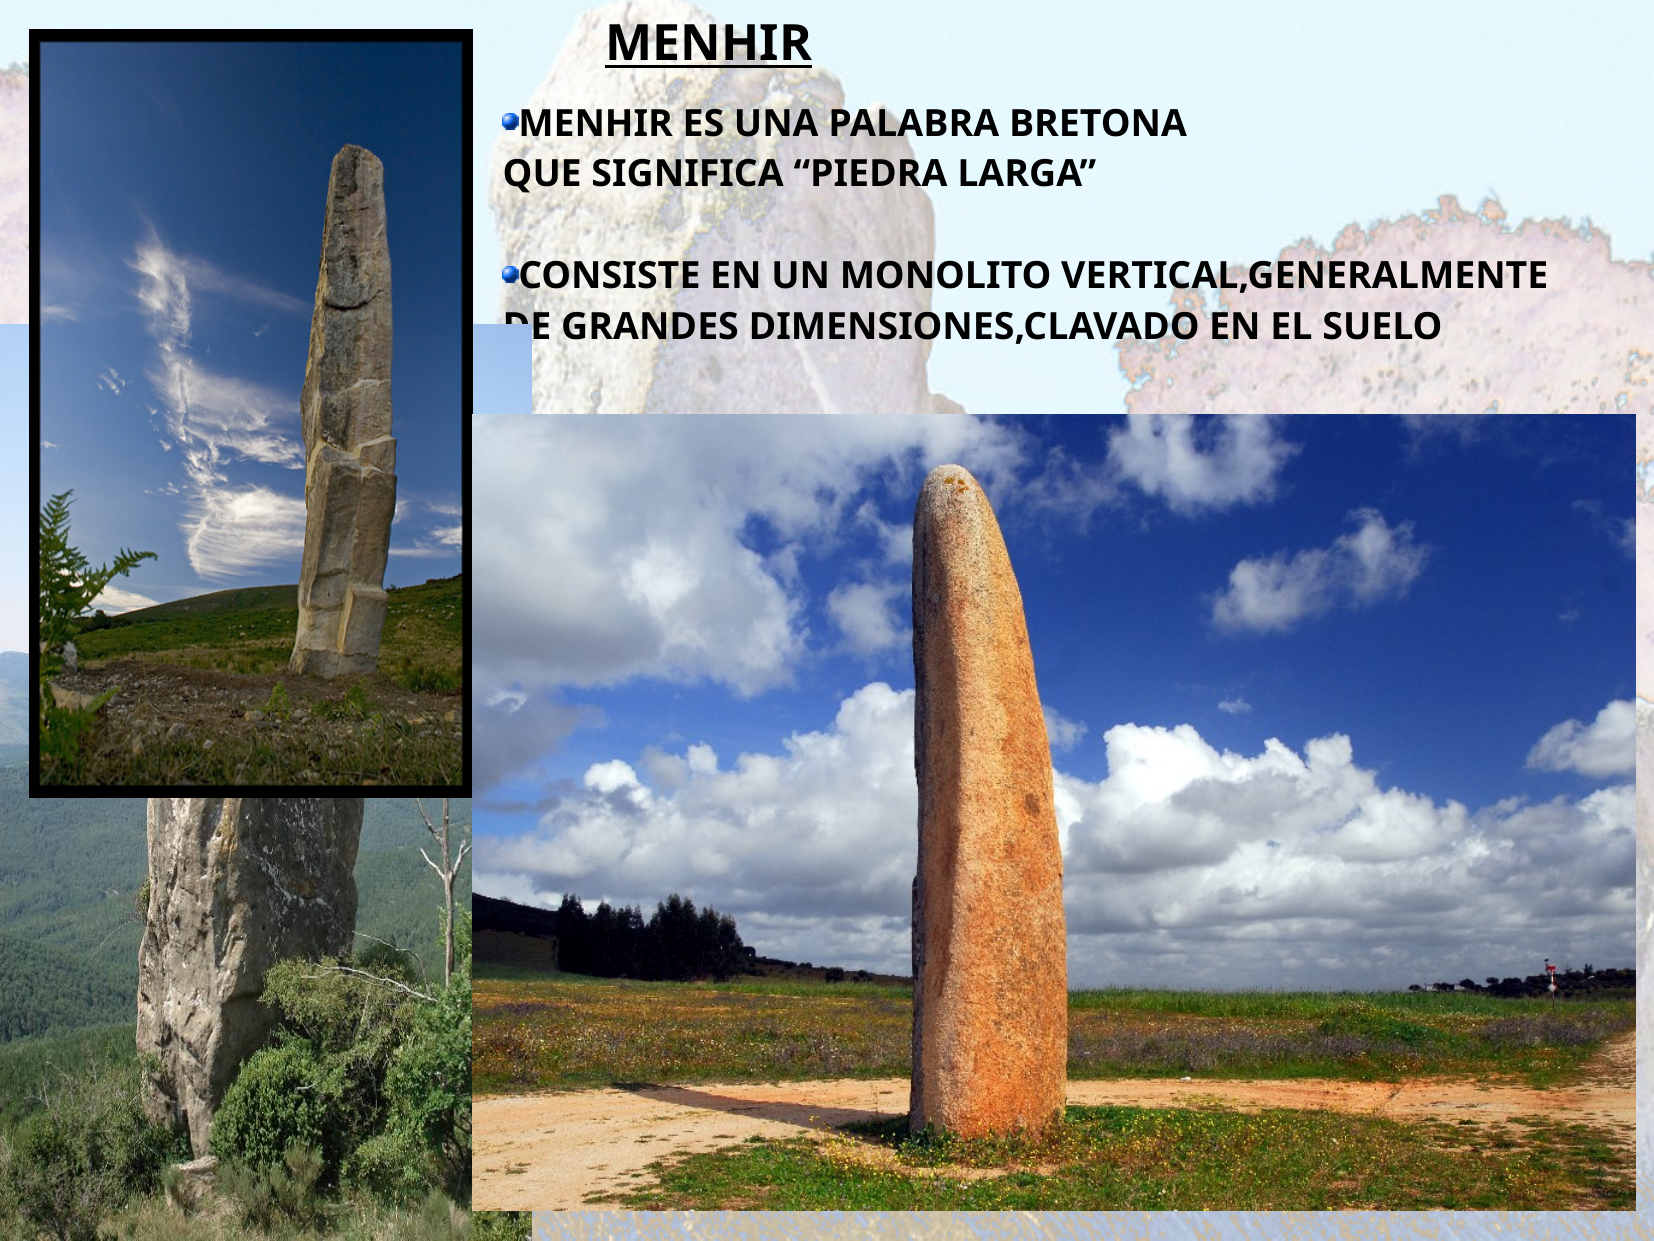

MENHIR
MENHIR ES UNA PALABRA BRETONA
QUE SIGNIFICA “PIEDRA LARGA”
CONSISTE EN UN MONOLITO VERTICAL,GENERALMENTE
DE GRANDES DIMENSIONES,CLAVADO EN EL SUELO